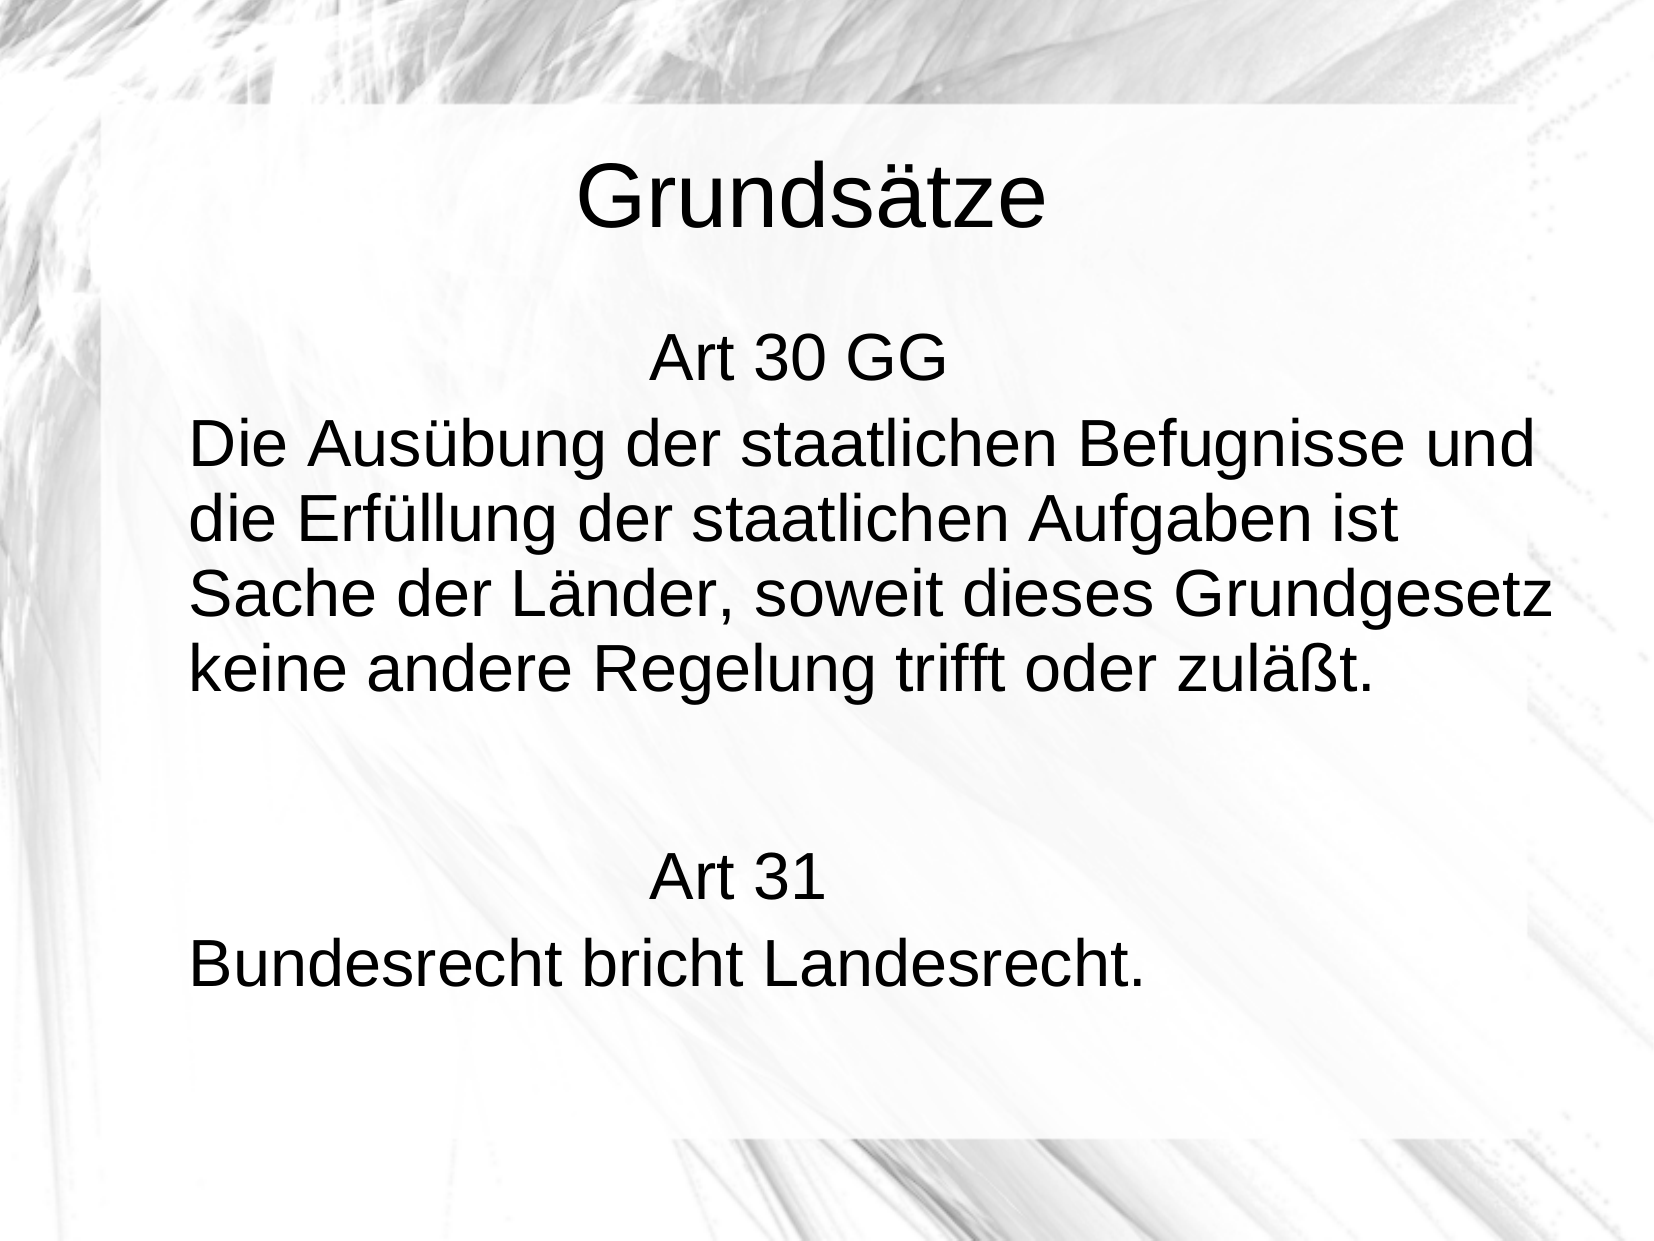

# Grundsätze
Art 30 GG
Die Ausübung der staatlichen Befugnisse und die Erfüllung der staatlichen Aufgaben ist Sache der Länder, soweit dieses Grundgesetz keine andere Regelung trifft oder zuläßt.
Art 31
Bundesrecht bricht Landesrecht.